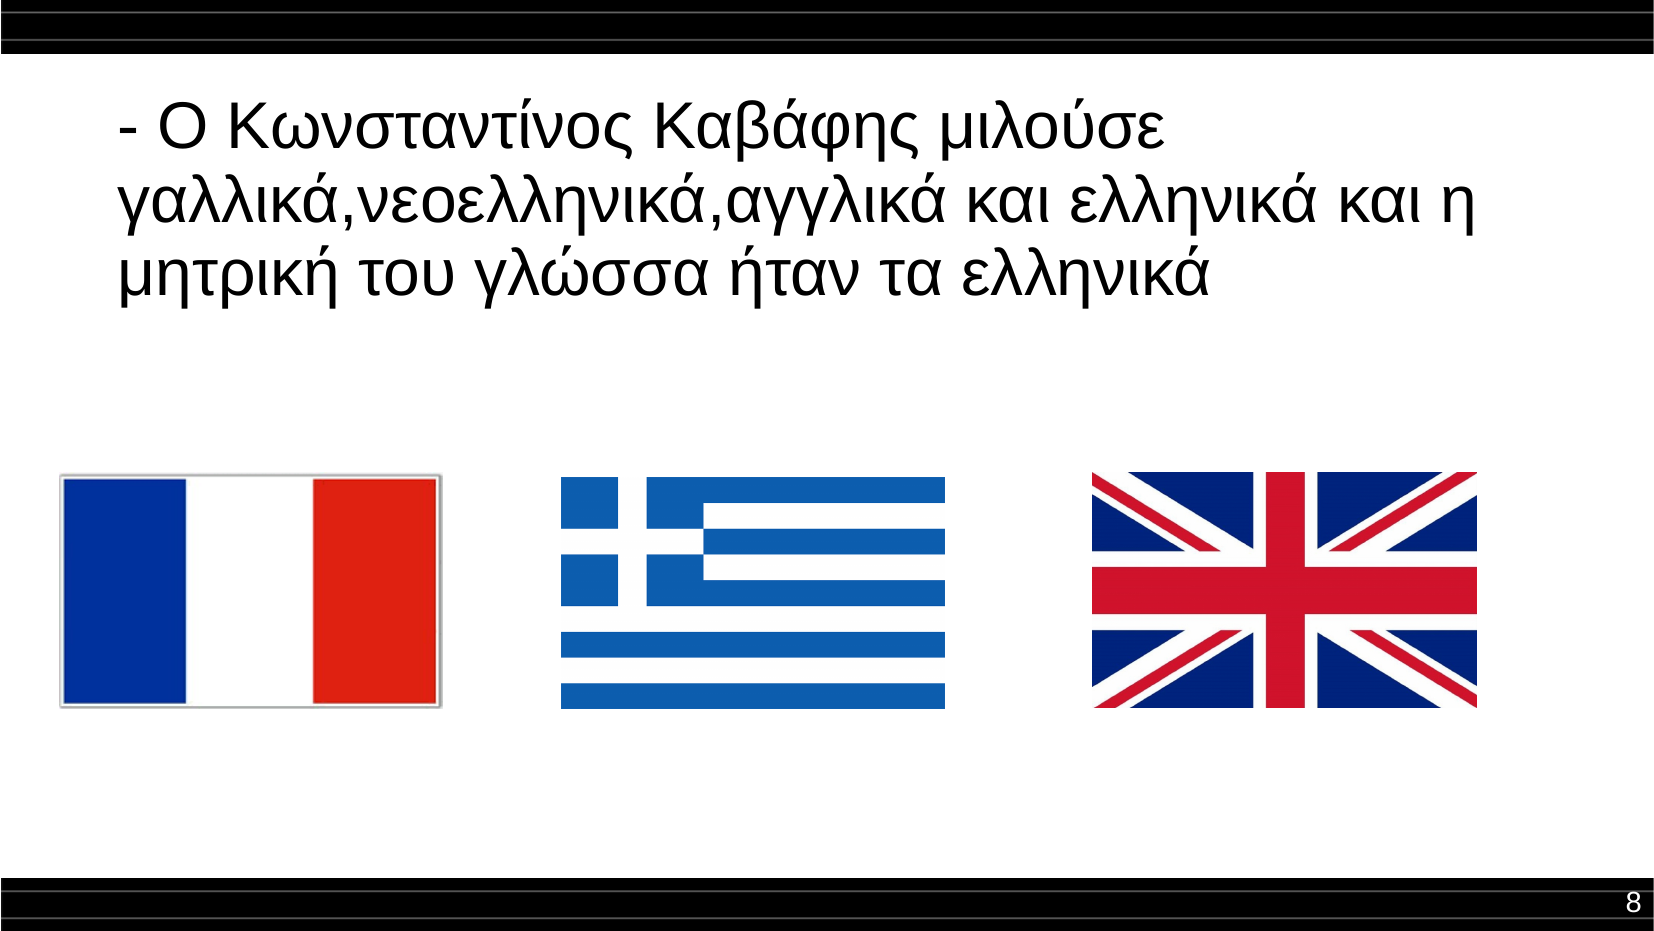

# - Ο Κωνσταντίνος Καβάφης μιλούσε γαλλικά,νεοελληνικά,αγγλικά και ελληνικά και η μητρική του γλώσσα ήταν τα ελληνικά